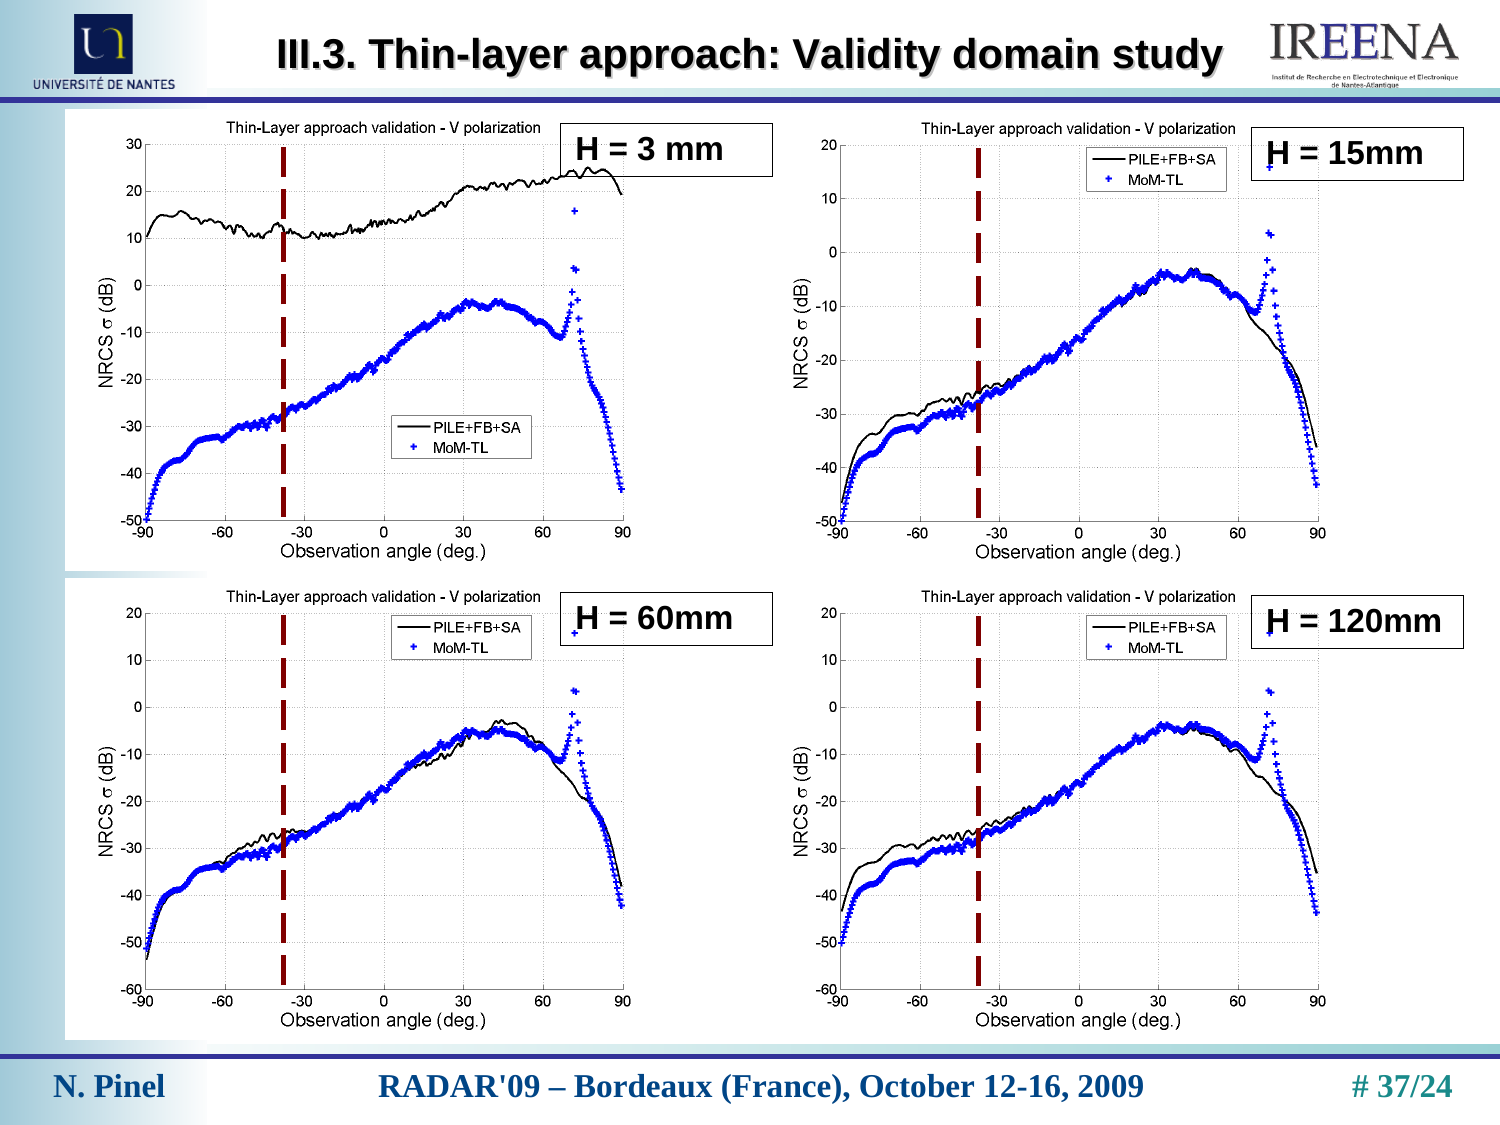

# III.3. Thin-layer approach: Validity domain study
H = 3 mm
H = 15mm
H = 120mm
H = 60mm